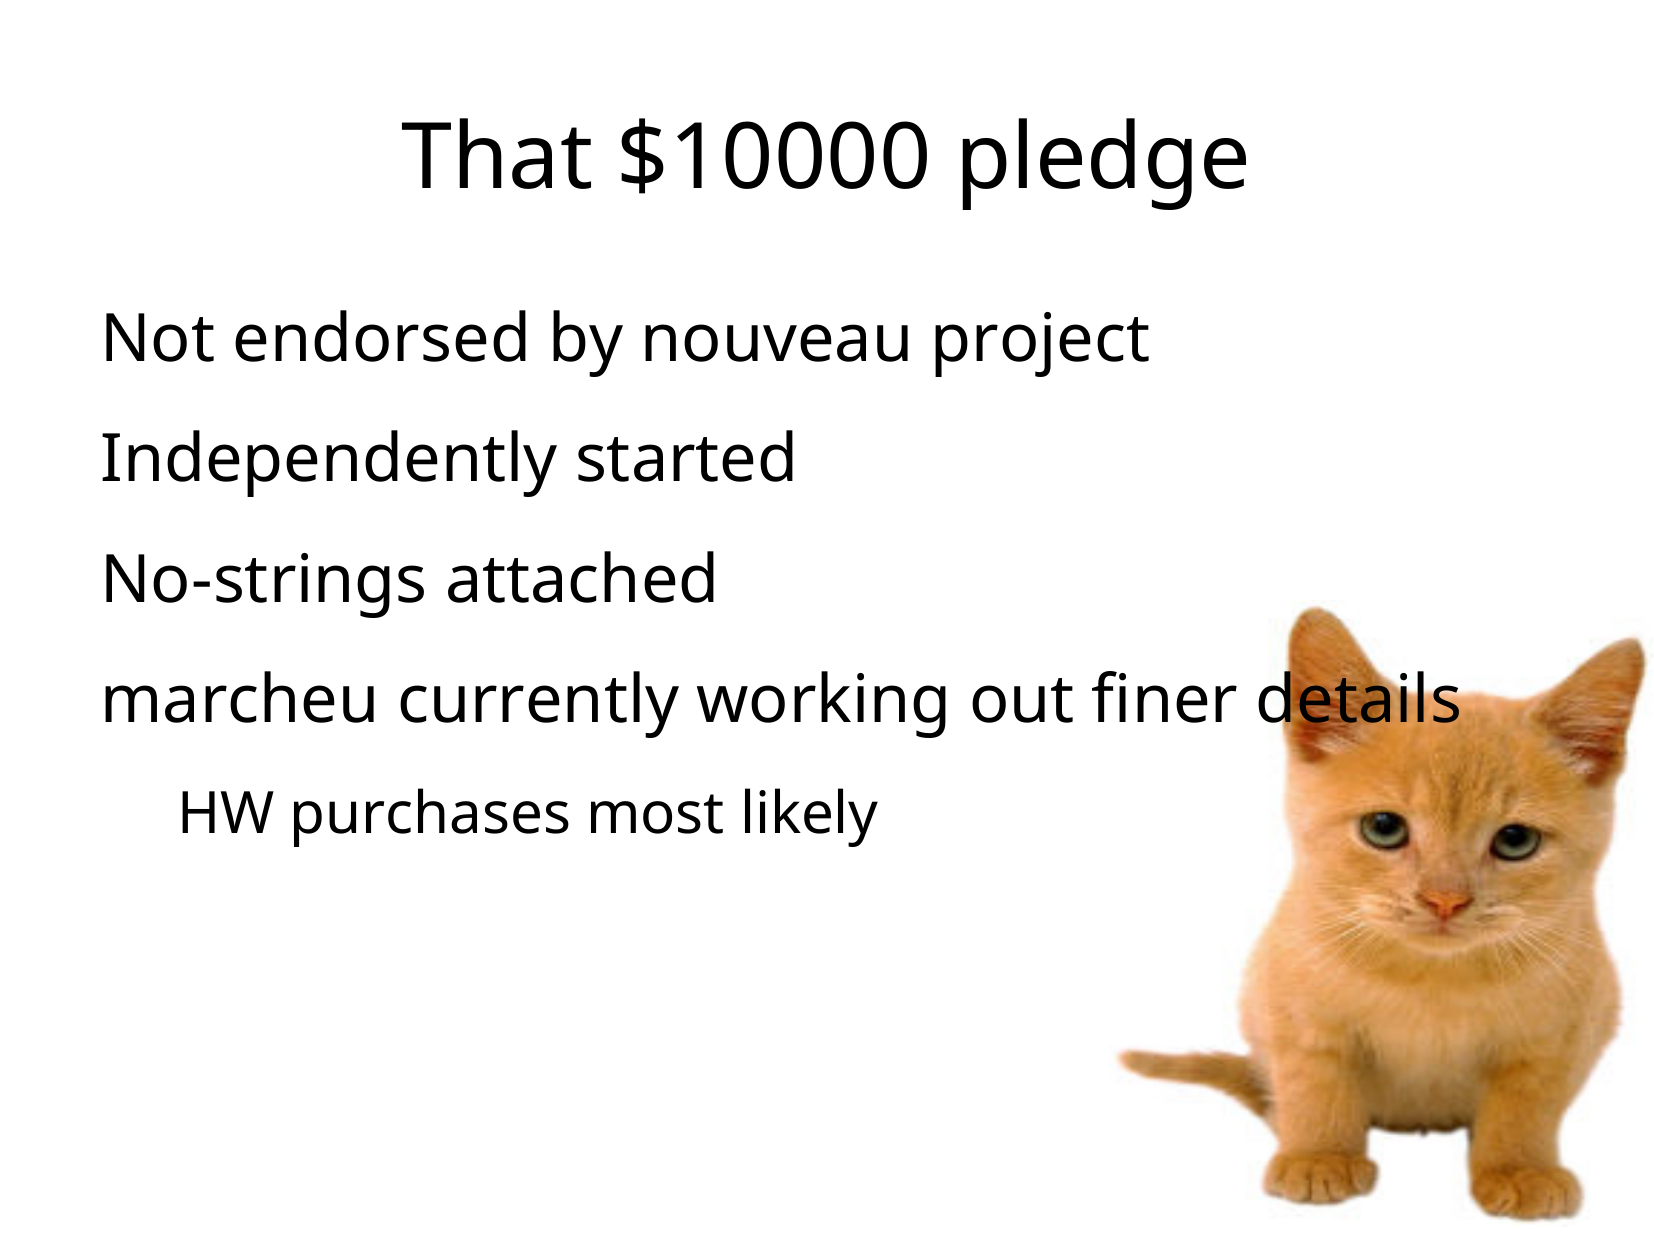

# That $10000 pledge
Not endorsed by nouveau project
Independently started
No-strings attached
marcheu currently working out finer details
HW purchases most likely